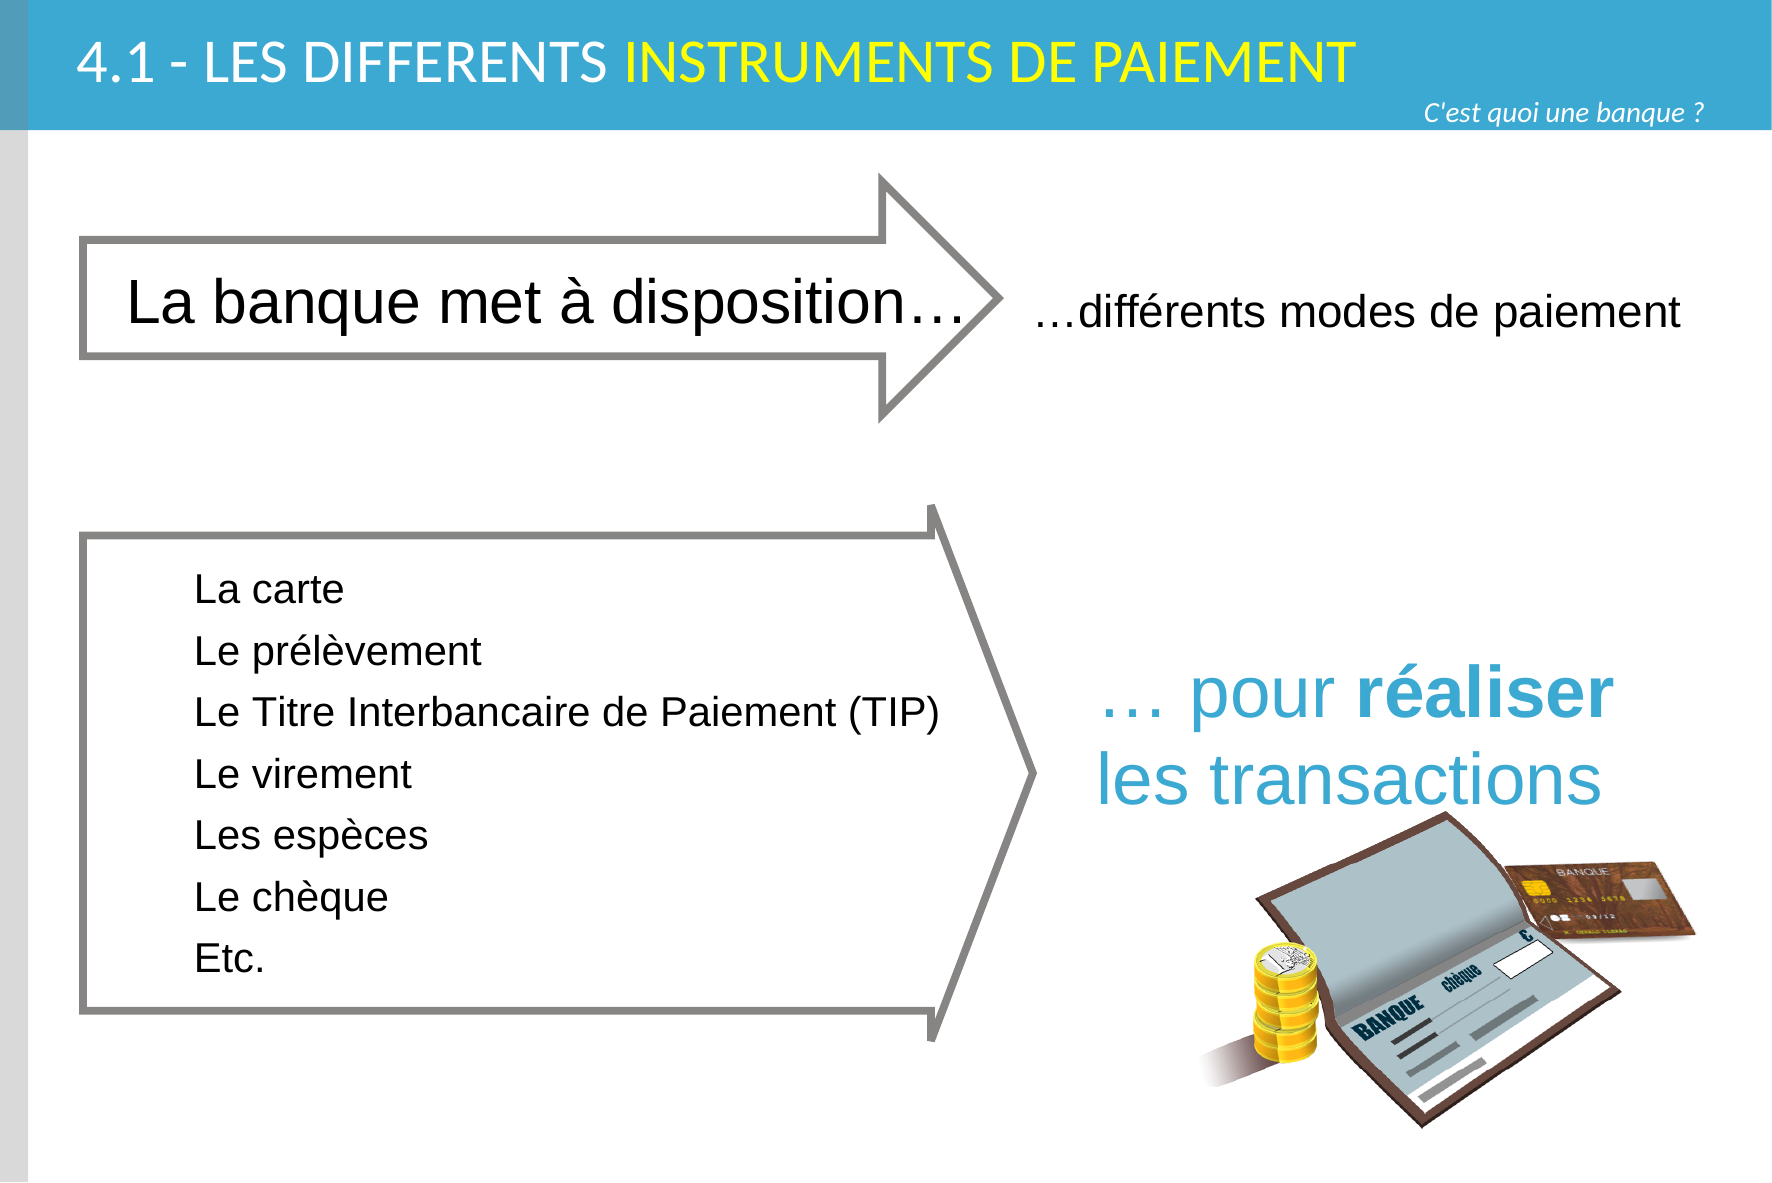

# 4.1 - LES DIFFERENTS INSTRUMENTS DE PAIEMENT
La banque met à disposition…
…différents modes de paiement
La carte
Le prélèvement
… pour réaliser les transactions
Le Titre Interbancaire de Paiement (TIP)
Le virement
Les espèces
Le chèque
Etc.